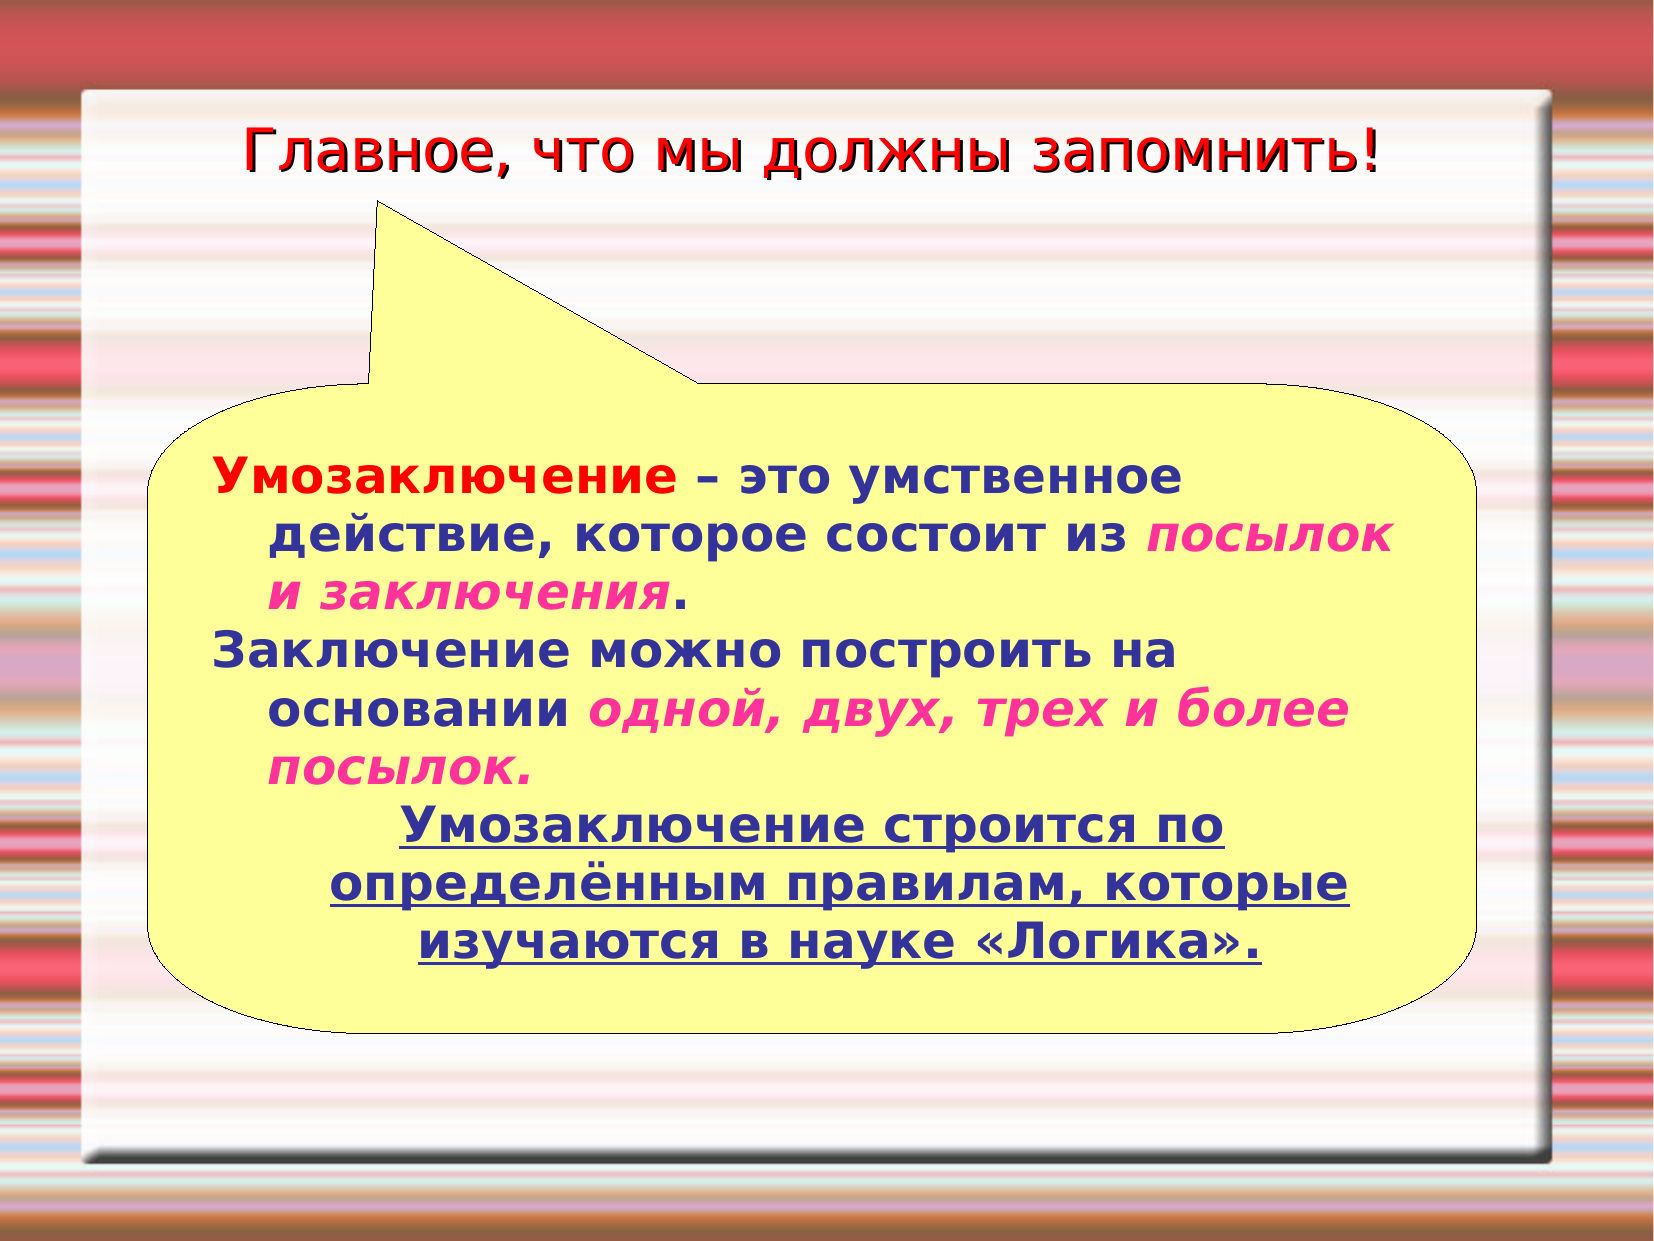

Главное, что мы должны запомнить!
Умозаключение – это умственное действие, которое состоит из посылок и заключения.
Заключение можно построить на основании одной, двух, трех и более посылок.
Умозаключение строится по определённым правилам, которые изучаются в науке «Логика».